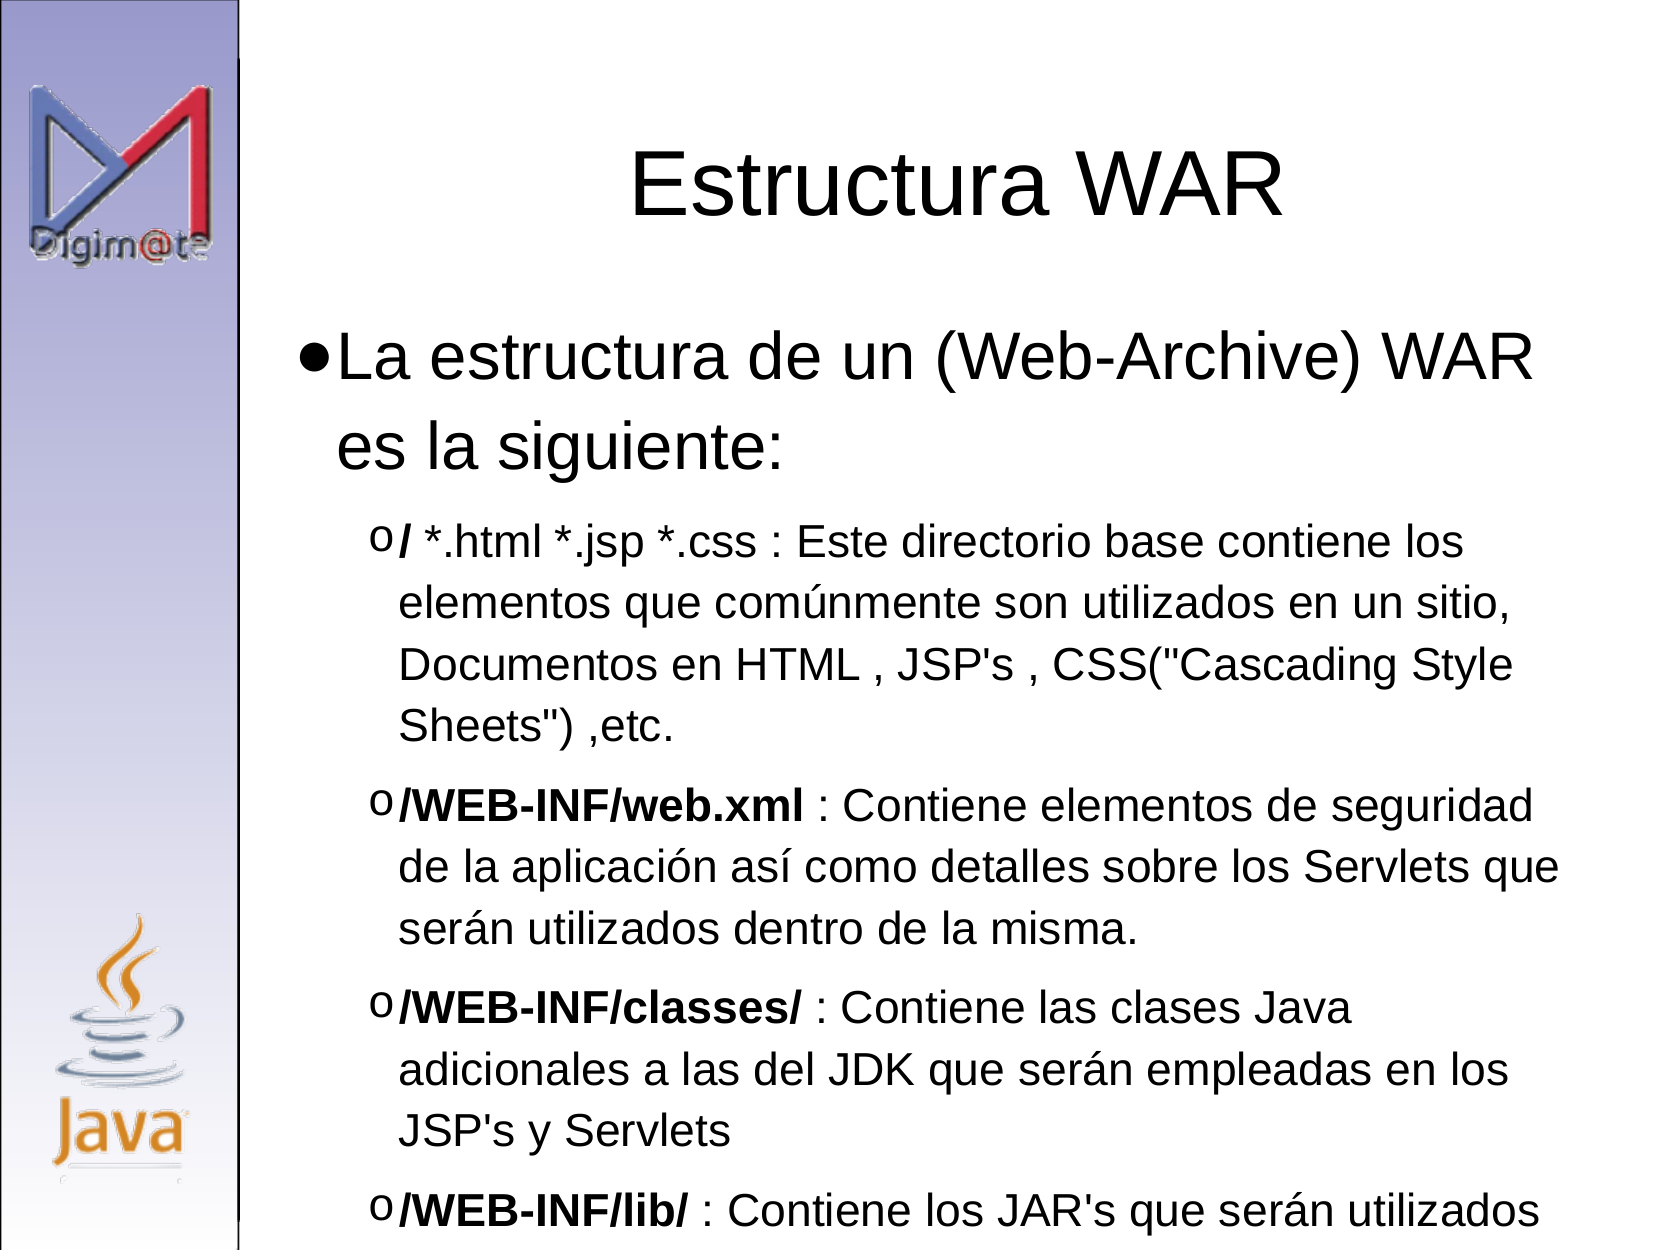

# Estructura WAR
La estructura de un (Web-Archive) WAR es la siguiente:
/ *.html *.jsp *.css : Este directorio base contiene los elementos que comúnmente son utilizados en un sitio, Documentos en HTML , JSP's , CSS("Cascading Style Sheets") ,etc.
/WEB-INF/web.xml : Contiene elementos de seguridad de la aplicación así como detalles sobre los Servlets que serán utilizados dentro de la misma.
/WEB-INF/classes/ : Contiene las clases Java adicionales a las del JDK que serán empleadas en los JSP's y Servlets
/WEB-INF/lib/ : Contiene los JAR's que serán utilizados por su aplicación.